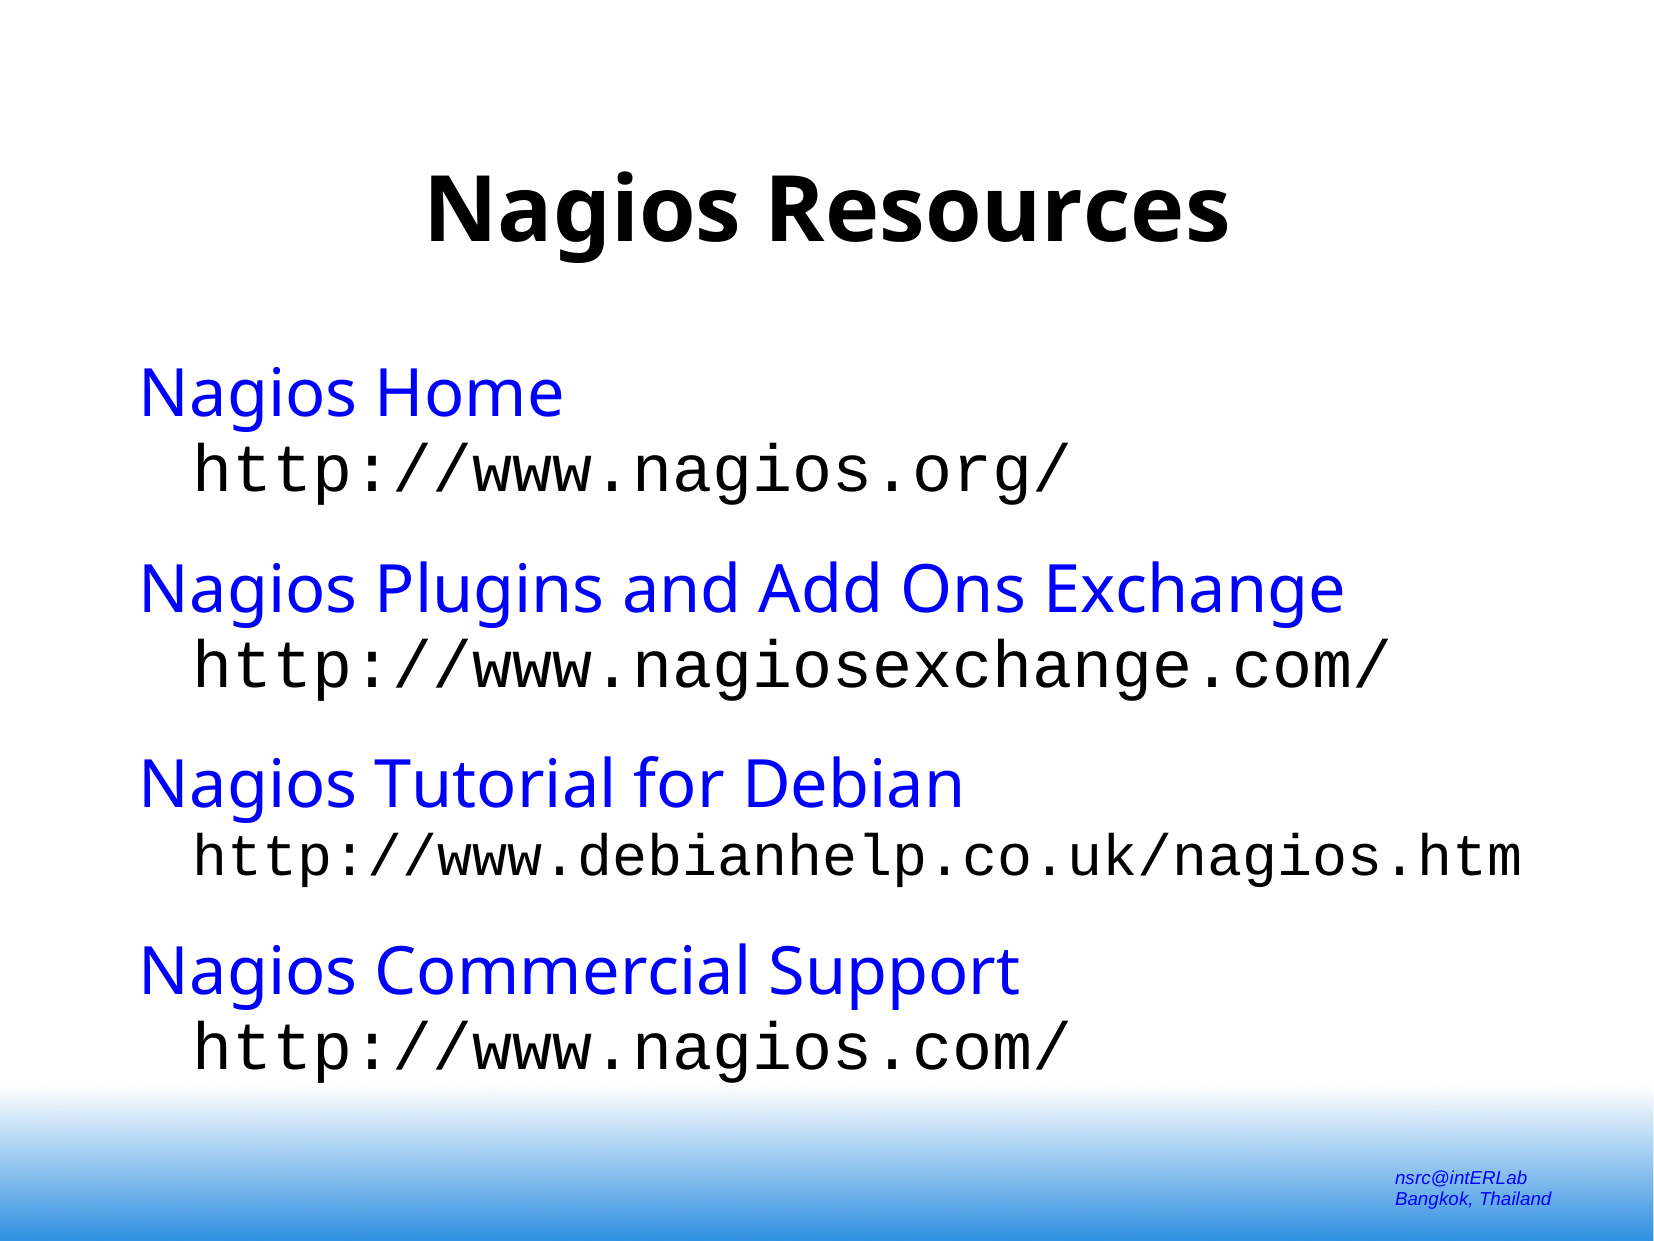

# Nagios Resources
Nagios Home
http://www.nagios.org/
Nagios Plugins and Add Ons Exchange
http://www.nagiosexchange.com/
Nagios Tutorial for Debian
http://www.debianhelp.co.uk/nagios.htm
Nagios Commercial Support
http://www.nagios.com/